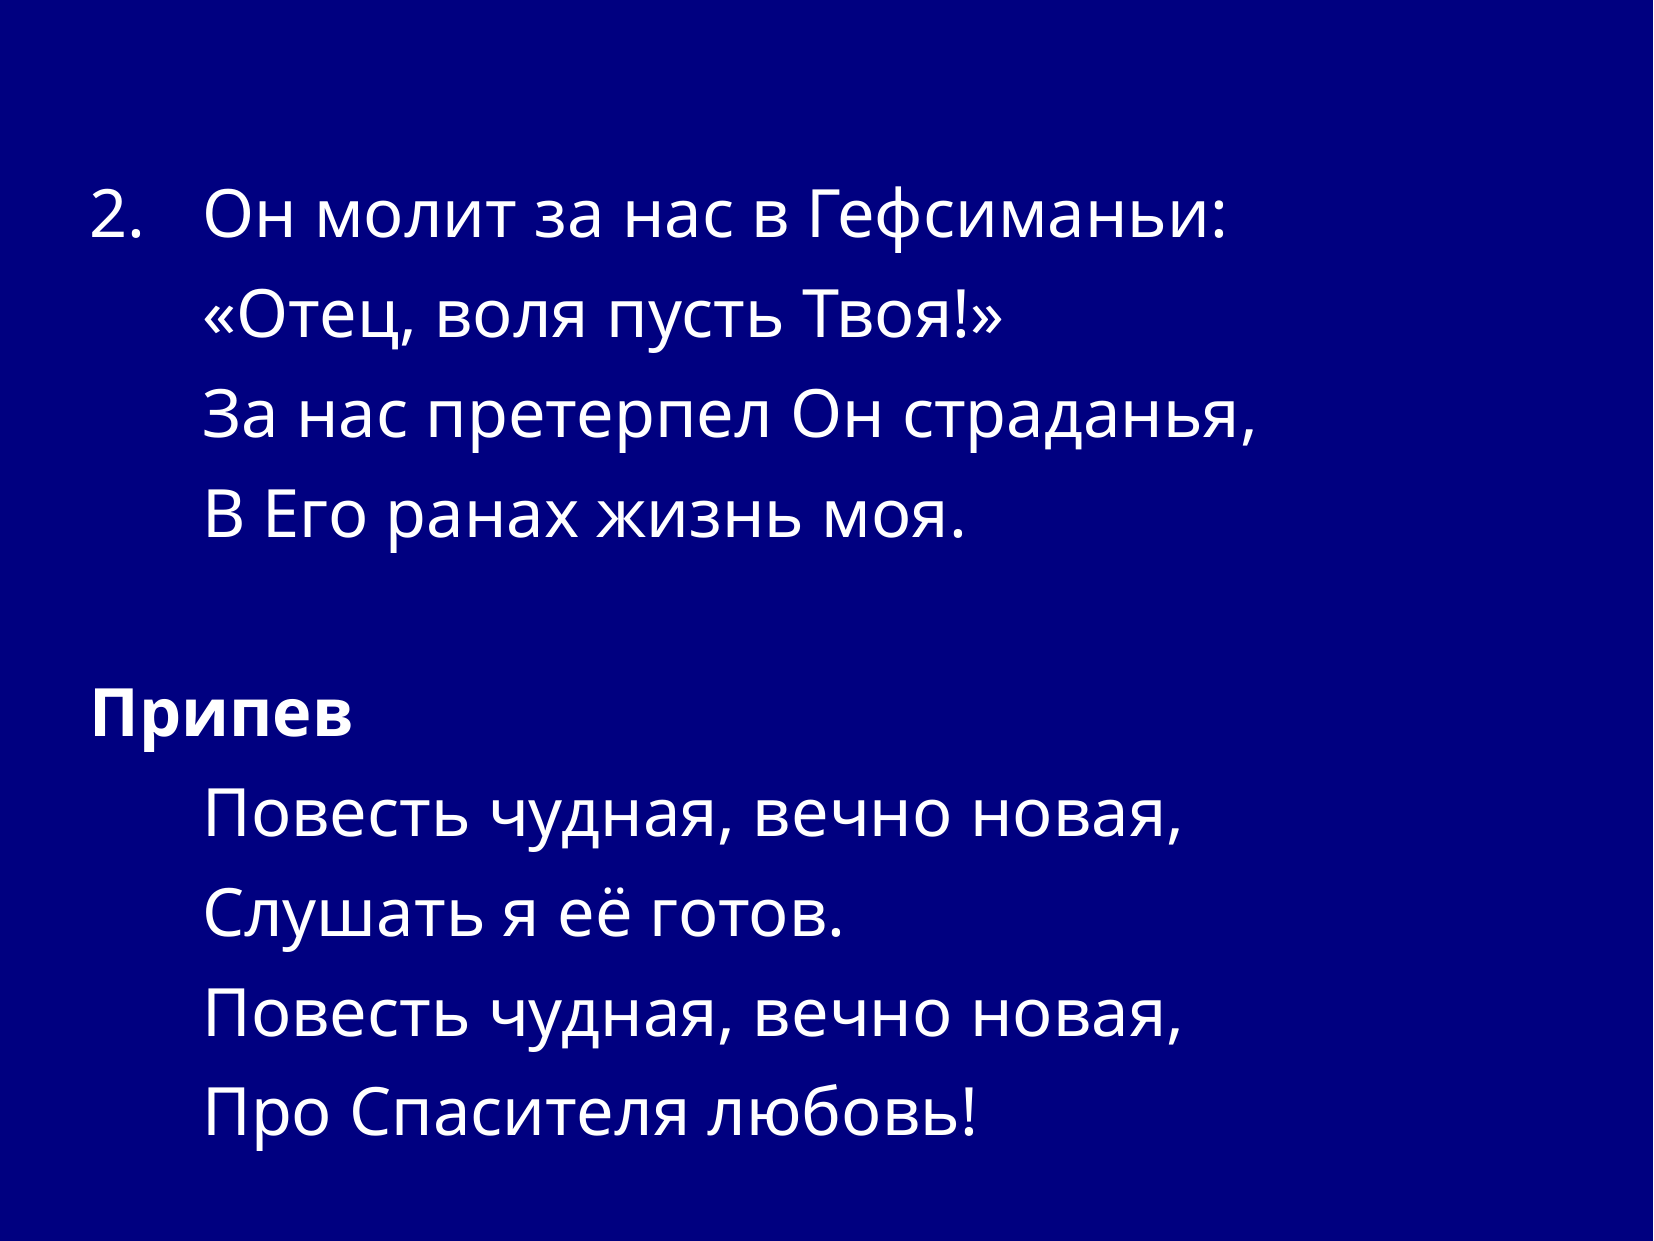

2.	Он молит за нас в Гефсиманьи:
	«Отец, воля пусть Твоя!»
	За нас претерпел Он страданья,
	В Его ранах жизнь моя.
Припев
	Повесть чудная, вечно новая,
	Слушать я её готов.
	Повесть чудная, вечно новая,
	Про Спасителя любовь!